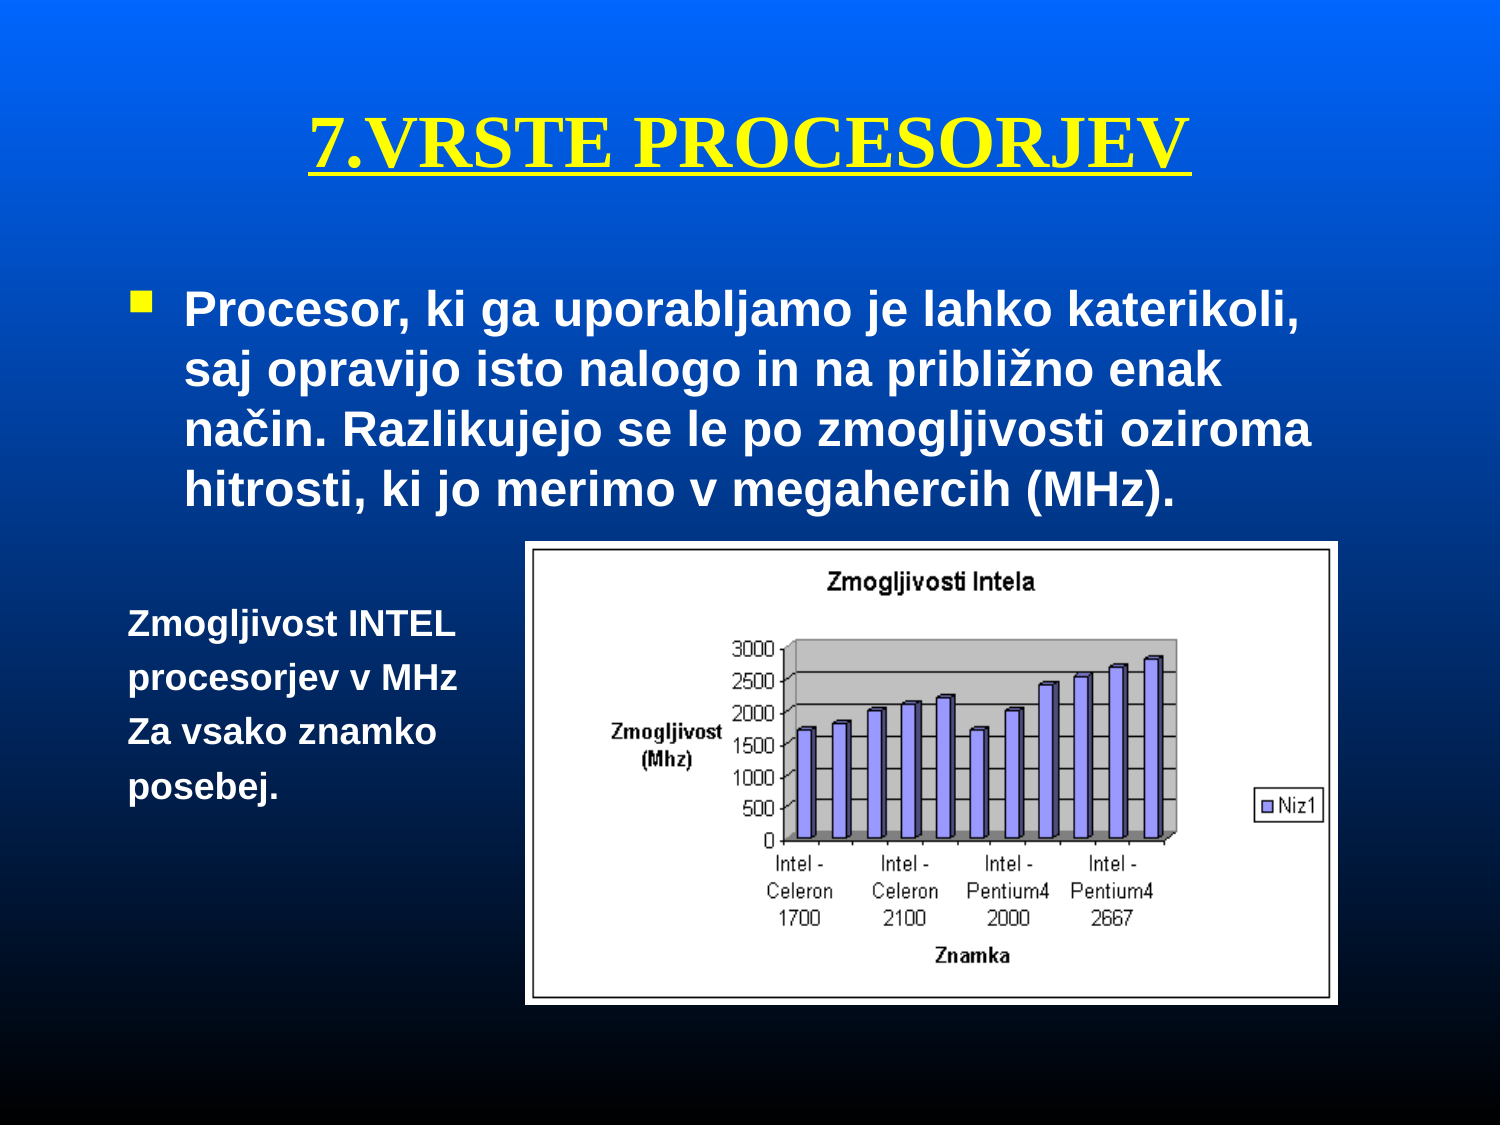

# 7.VRSTE PROCESORJEV
Procesor, ki ga uporabljamo je lahko katerikoli, saj opravijo isto nalogo in na približno enak način. Razlikujejo se le po zmogljivosti oziroma hitrosti, ki jo merimo v megahercih (MHz).
Zmogljivost INTEL
procesorjev v MHz
Za vsako znamko
posebej.